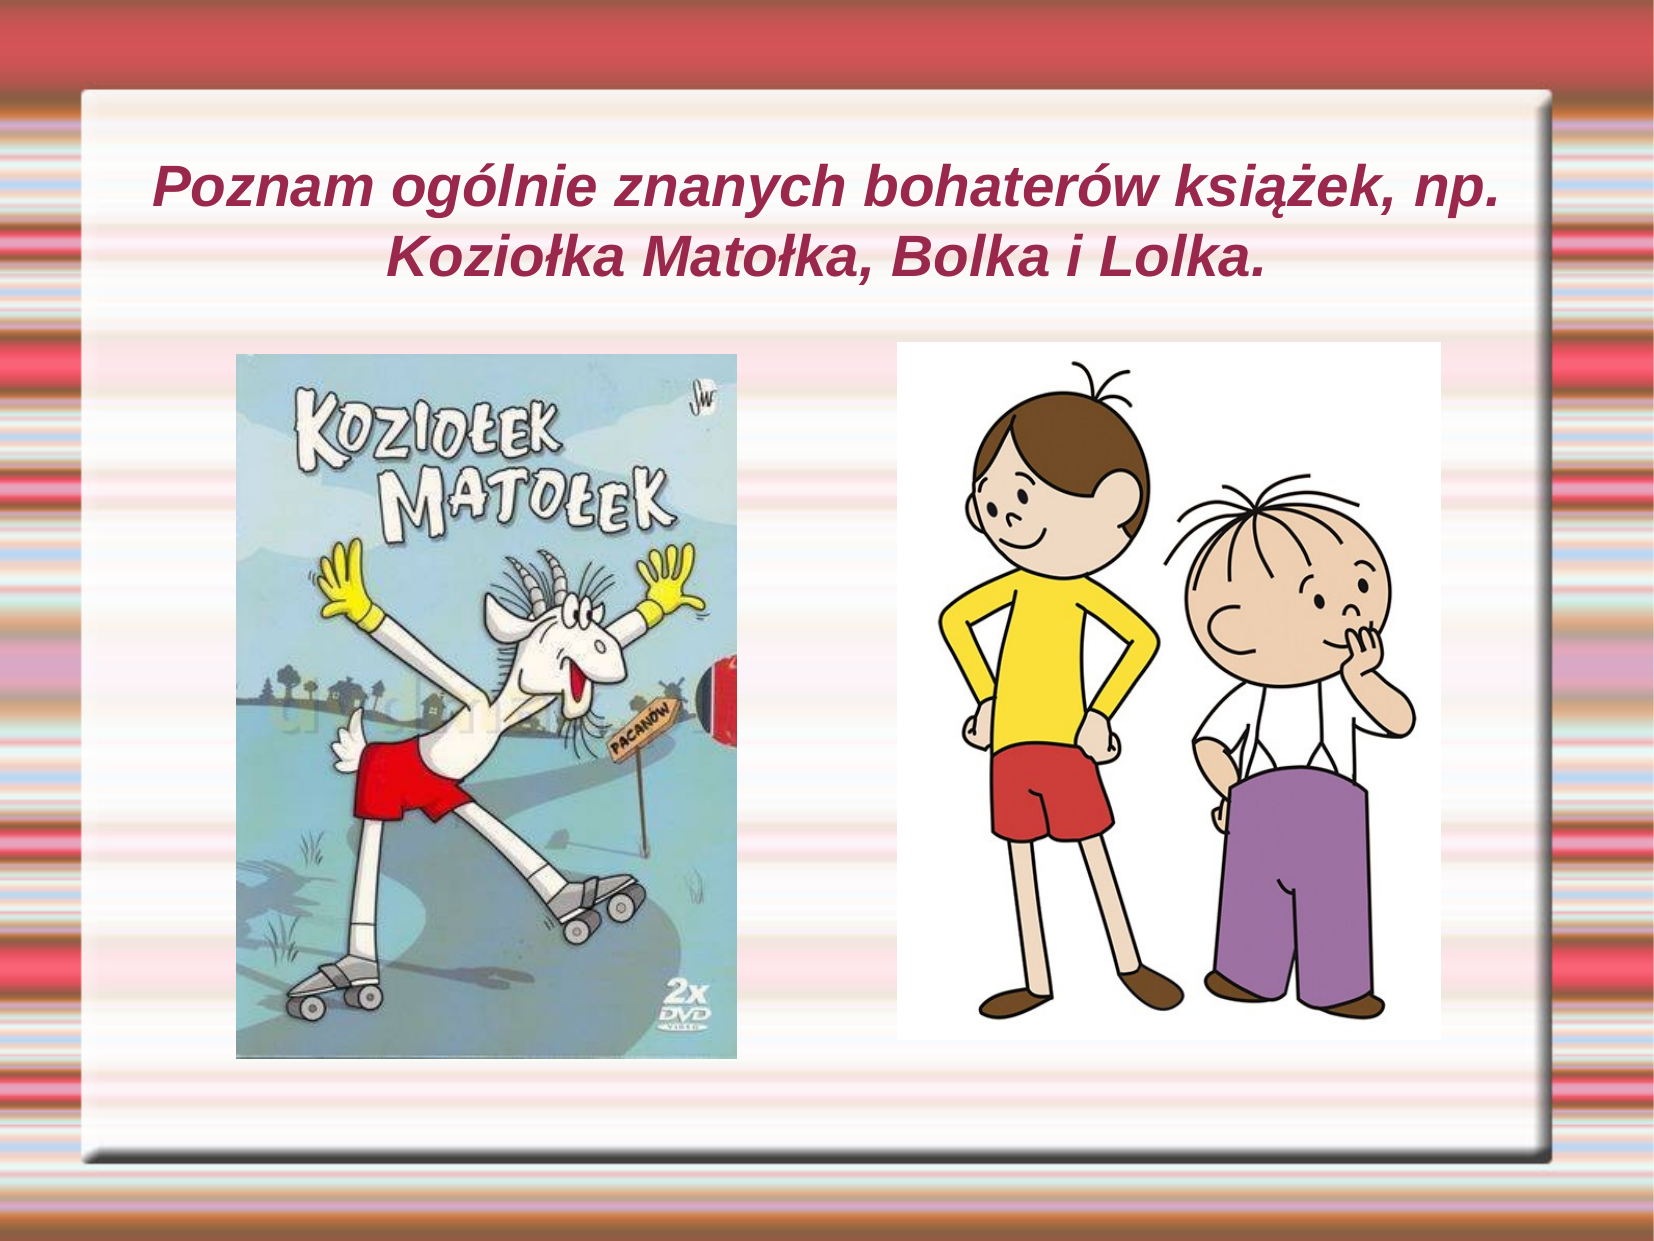

# Poznam ogólnie znanych bohaterów książek, np. Koziołka Matołka, Bolka i Lolka.